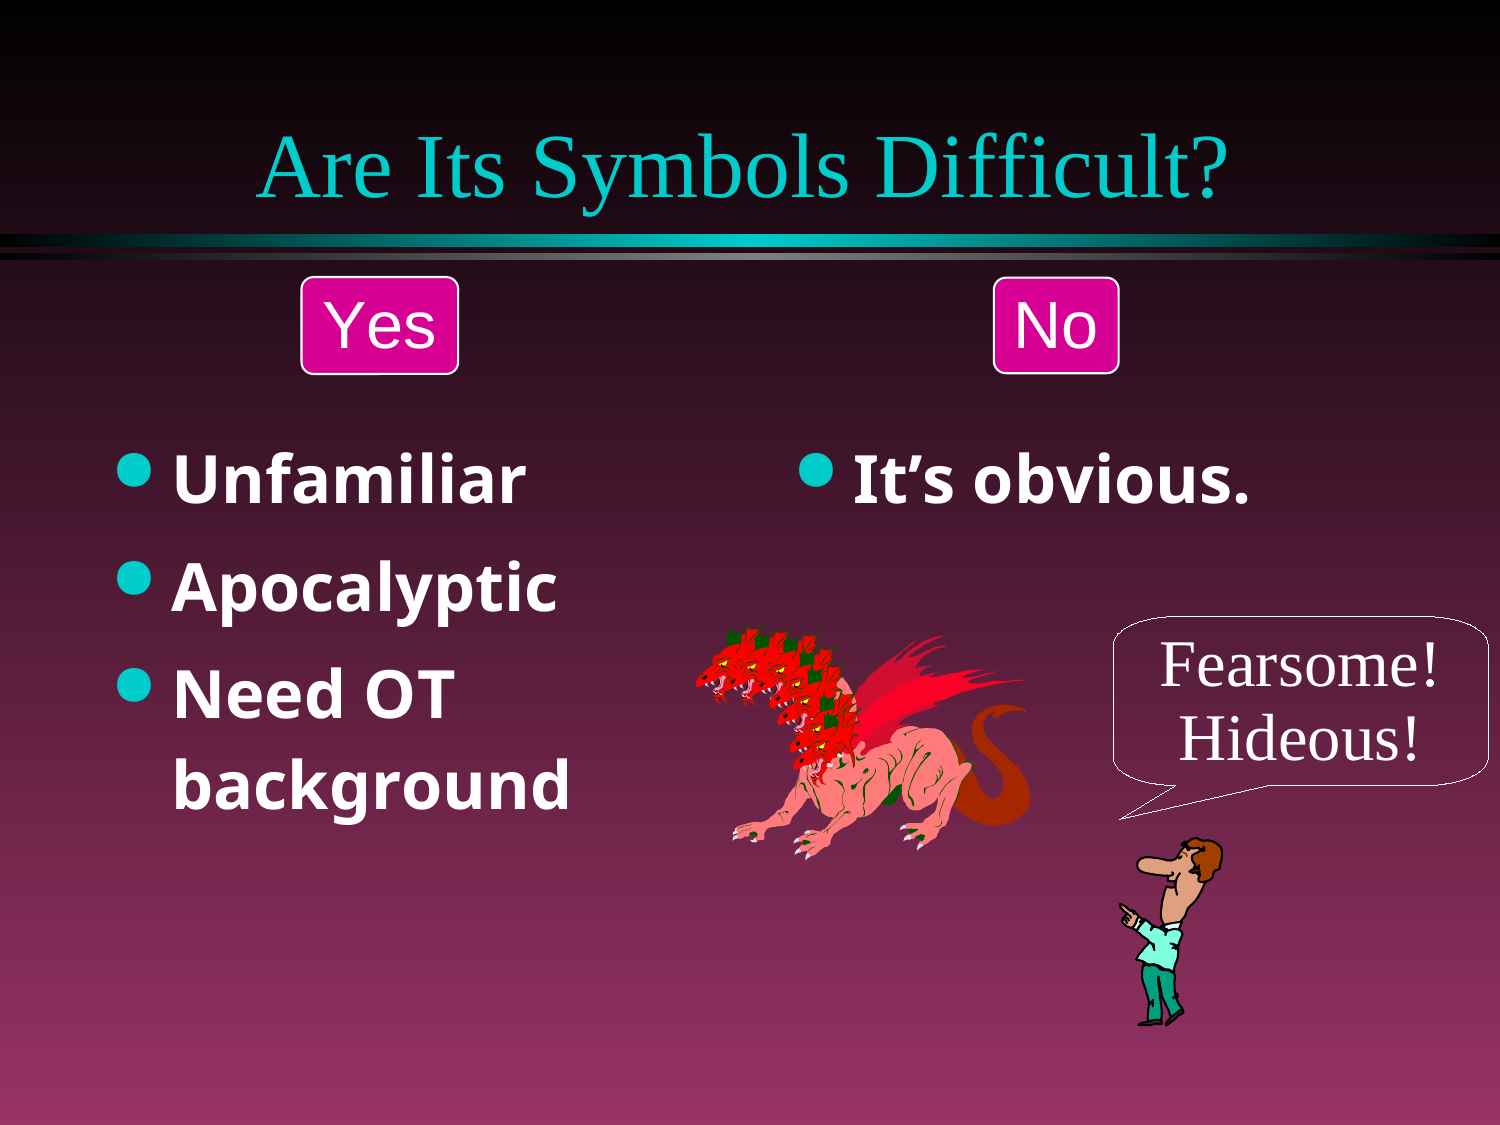

# Are Its Symbols Difficult?
Yes
No
It’s obvious.
Unfamiliar
Apocalyptic
Need OT background
Fearsome!
Hideous!